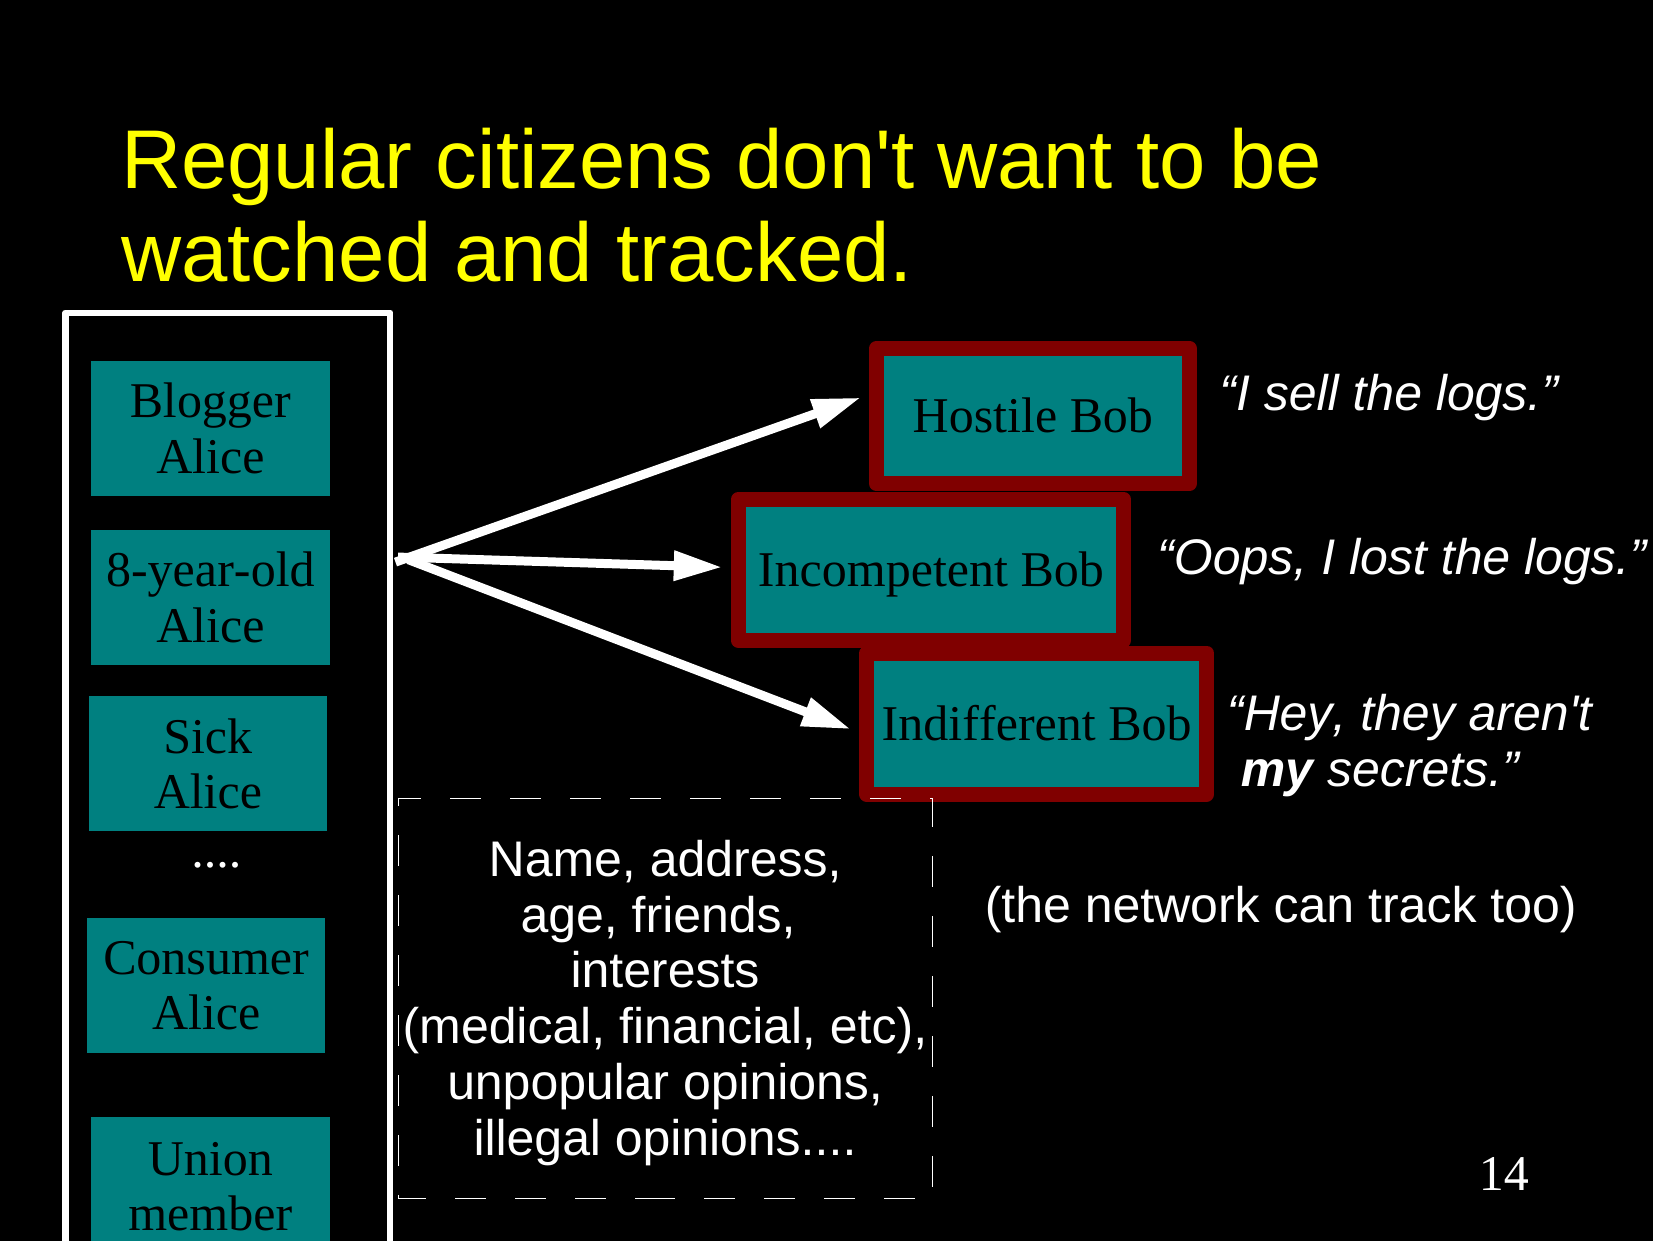

# Regular citizens don't want to be watched and tracked.
Hostile Bob
Blogger
Alice
“I sell the logs.”
Incompetent Bob
“Oops, I lost the logs.”
8-year-old
Alice
Indifferent Bob
“Hey, they aren't
 my secrets.”
Sick
Alice
Name, address,
age, friends,
interests
(medical, financial, etc),
unpopular opinions,
illegal opinions....
....
(the network can track too)
Consumer
Alice
Union
member
Alice